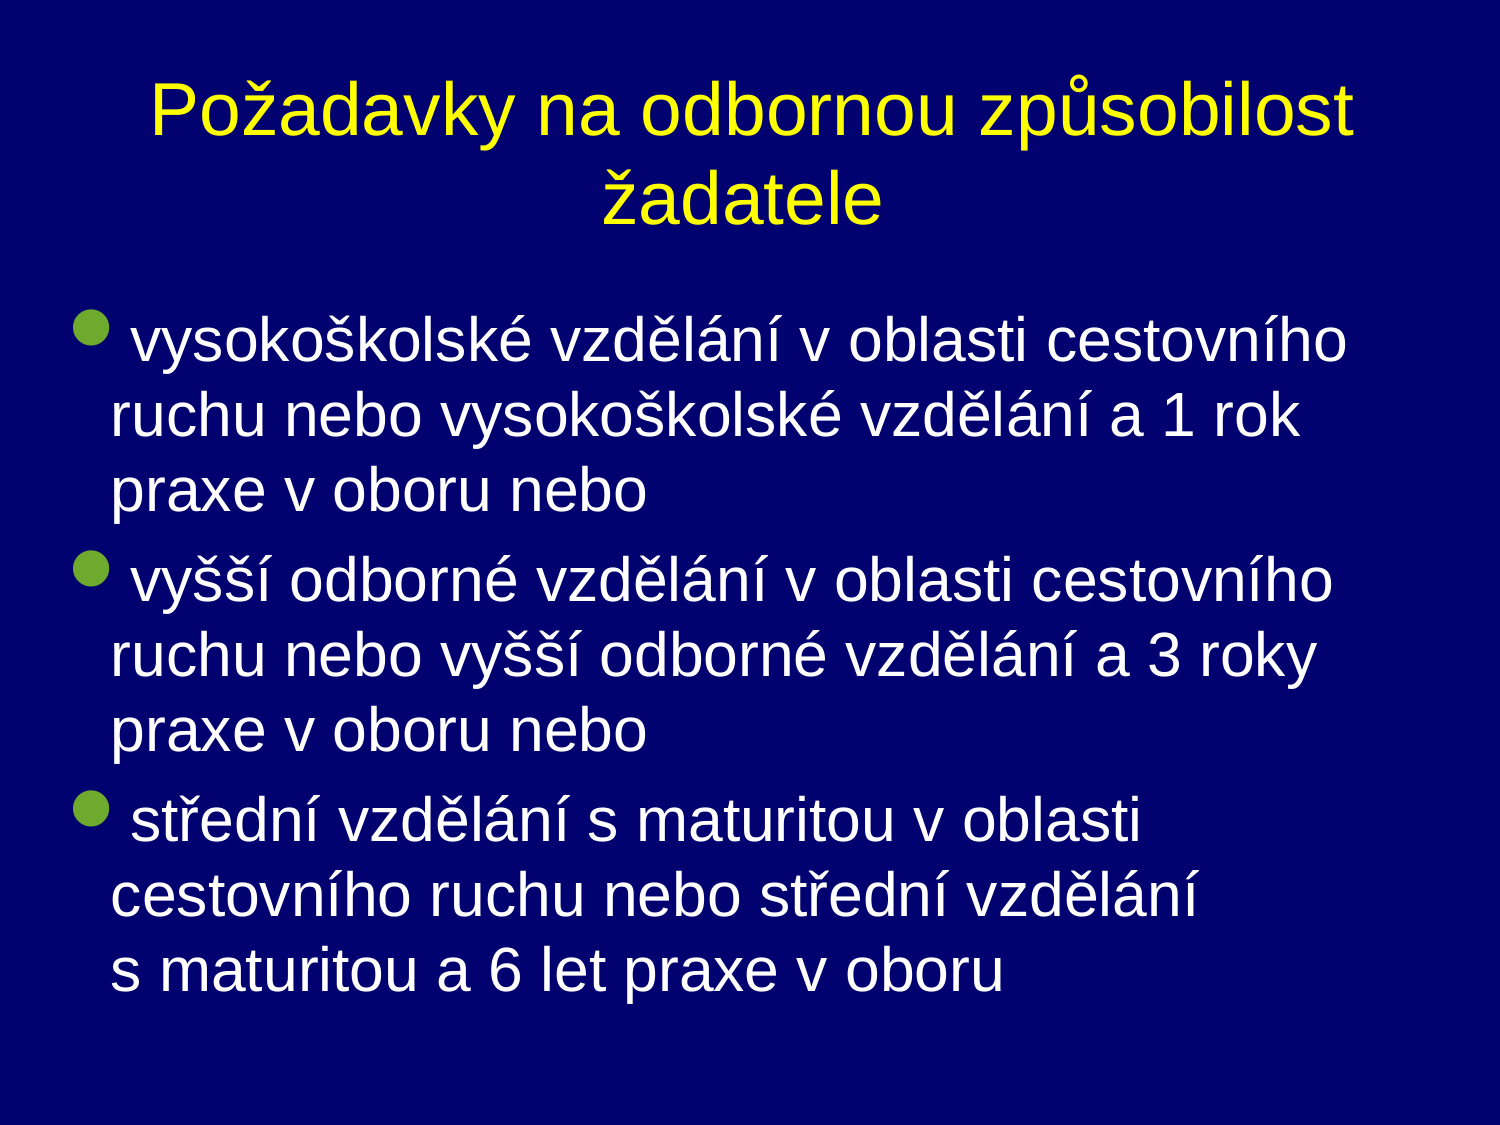

Požadavky na odbornou způsobilost žadatele
vysokoškolské vzdělání v oblasti cestovního ruchu nebo vysokoškolské vzdělání a 1 rok praxe v oboru nebo
vyšší odborné vzdělání v oblasti cestovního ruchu nebo vyšší odborné vzdělání a 3 roky praxe v oboru nebo
střední vzdělání s maturitou v oblasti cestovního ruchu nebo střední vzdělání s maturitou a 6 let praxe v oboru